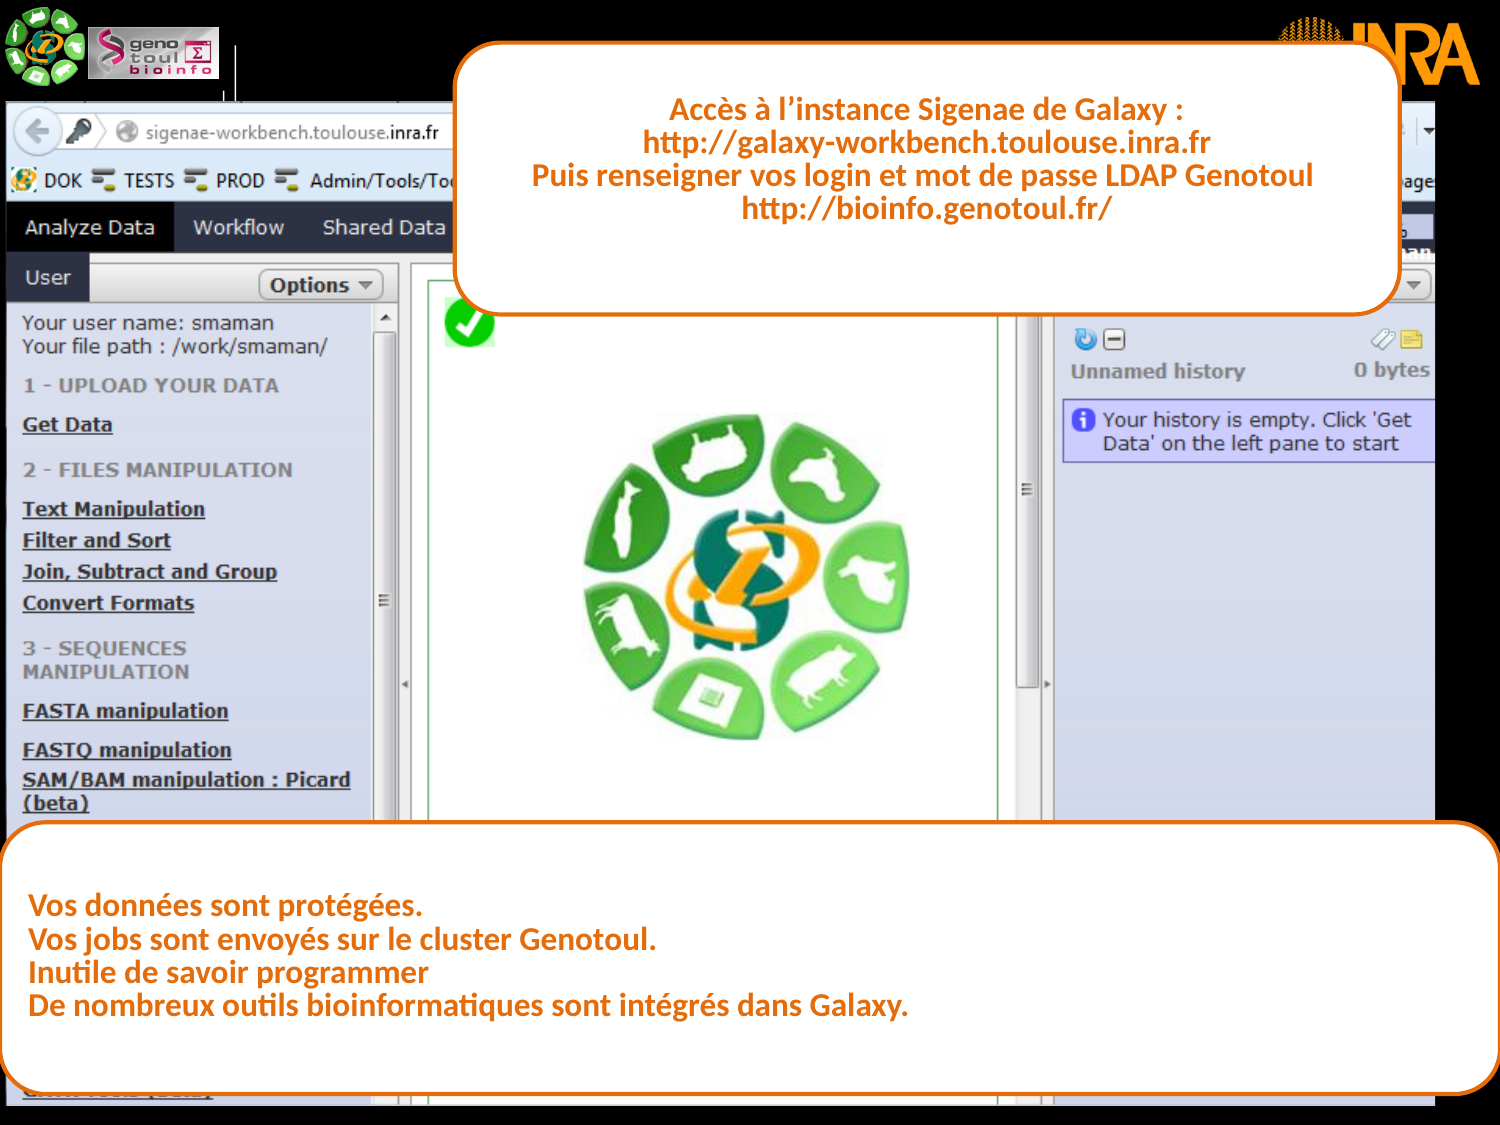

Accès à l’instance Sigenae de Galaxy :
http://galaxy-workbench.toulouse.inra.fr
Puis renseigner vos login et mot de passe LDAP Genotoul http://bioinfo.genotoul.fr/
Vos données sont protégées.
Vos jobs sont envoyés sur le cluster Genotoul.
Inutile de savoir programmer
De nombreux outils bioinformatiques sont intégrés dans Galaxy.